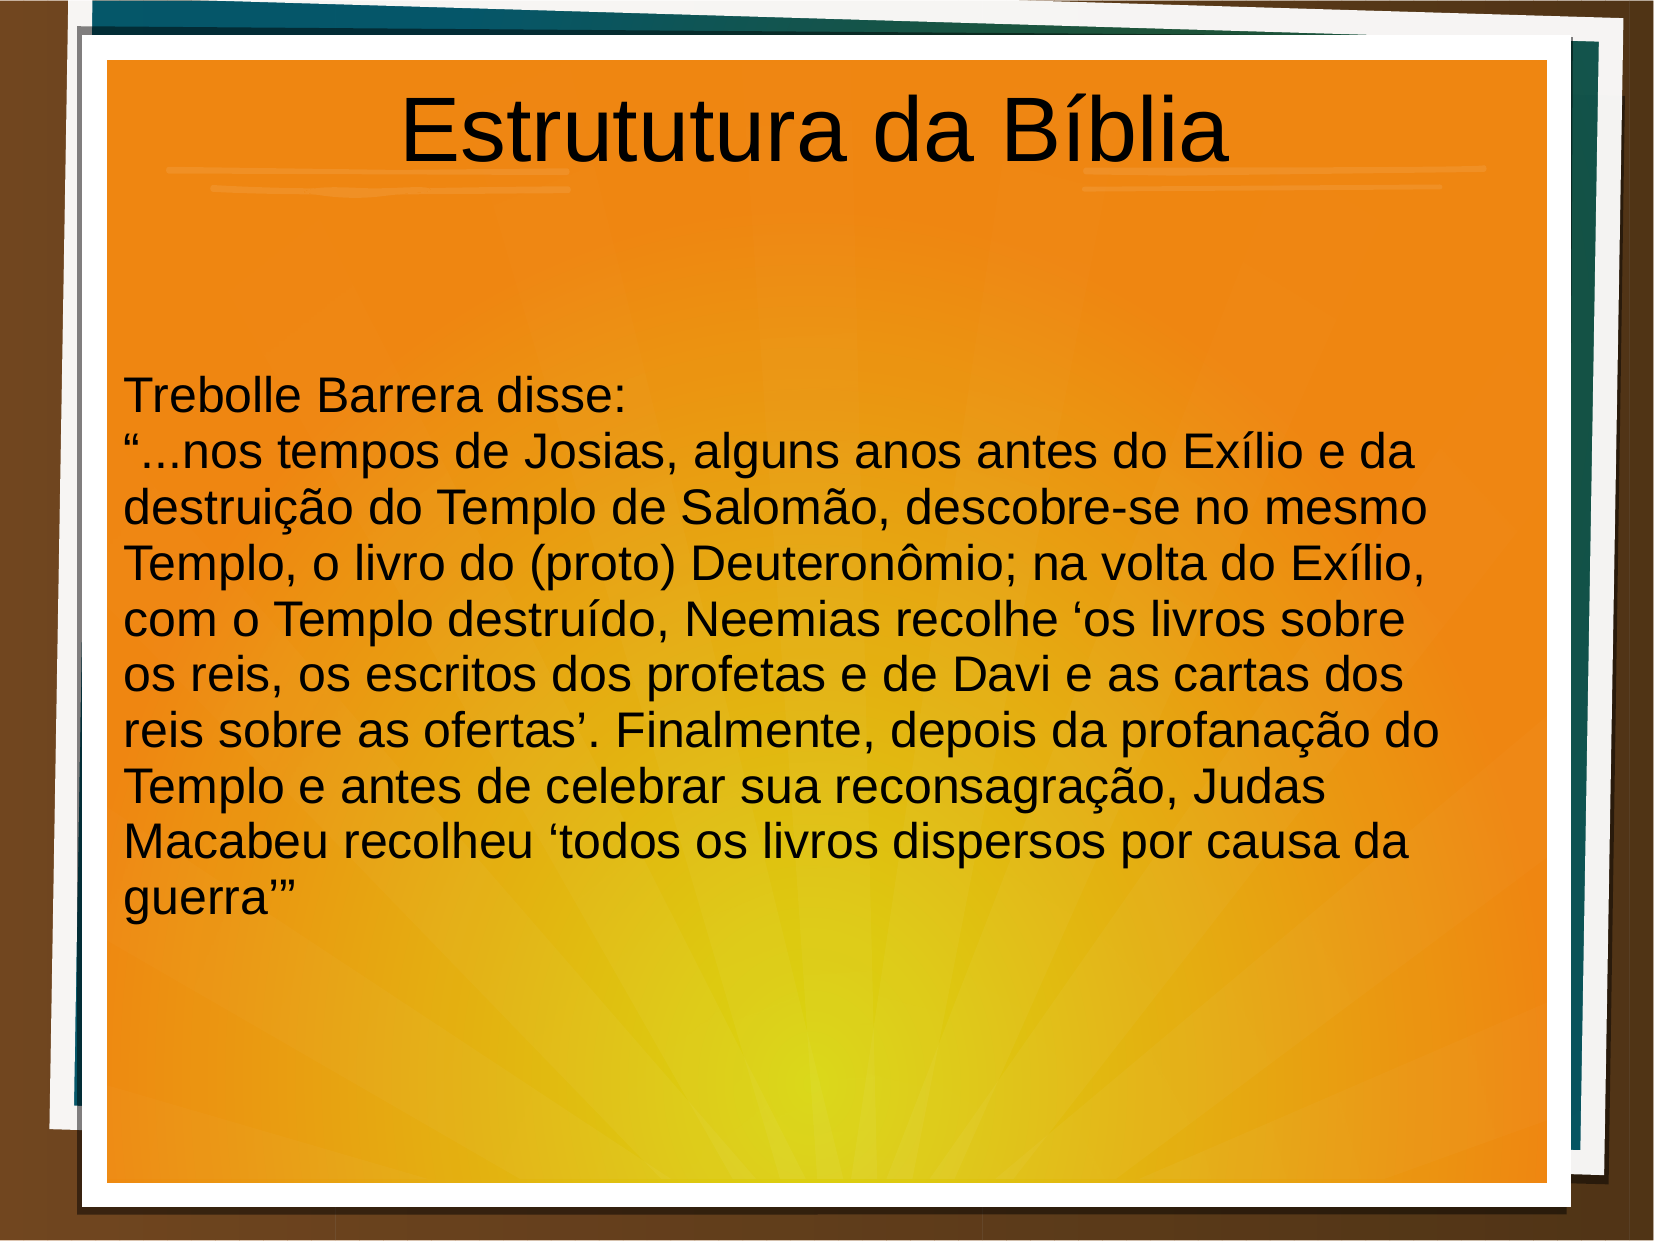

# Estrututura da Bíblia
Trebolle Barrera disse:
“...nos tempos de Josias, alguns anos antes do Exílio e da destruição do Templo de Salomão, descobre-se no mesmo Templo, o livro do (proto) Deuteronômio; na volta do Exílio, com o Templo destruído, Neemias recolhe ‘os livros sobre os reis, os escritos dos profetas e de Davi e as cartas dos reis sobre as ofertas’. Finalmente, depois da profanação do Templo e antes de celebrar sua reconsagração, Judas Macabeu recolheu ‘todos os livros dispersos por causa da guerra’”